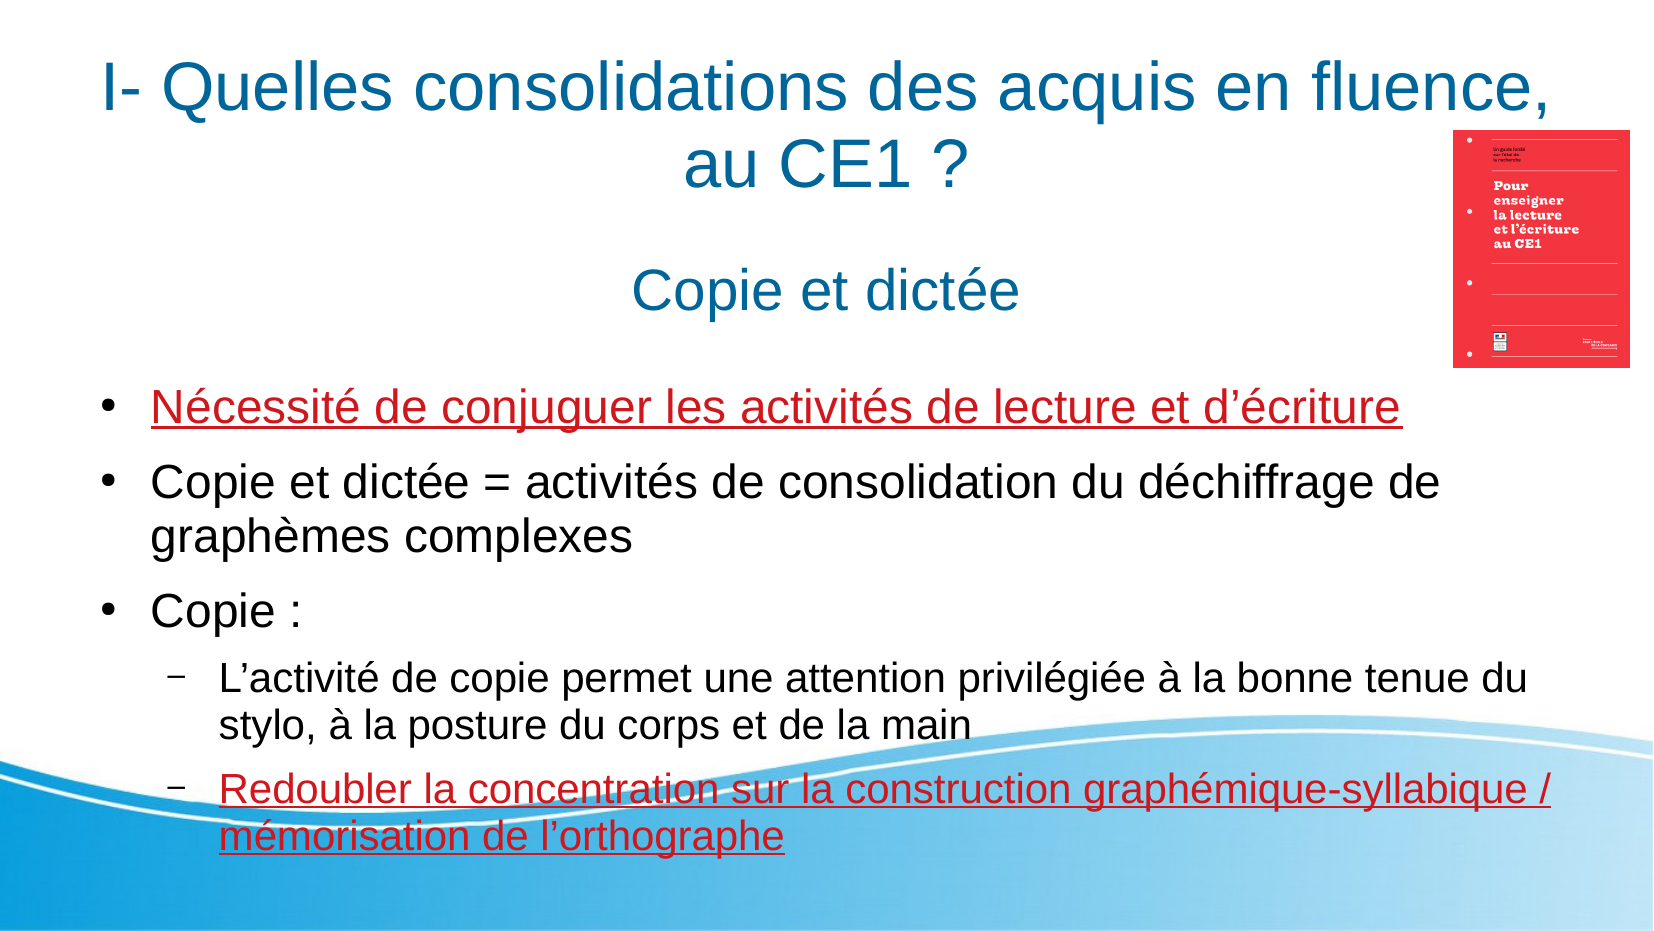

# I- Quelles consolidations des acquis en fluence, au CE1 ?
Copie et dictée
Nécessité de conjuguer les activités de lecture et d’écriture
Copie et dictée = activités de consolidation du déchiffrage de graphèmes complexes
Copie :
L’activité de copie permet une attention privilégiée à la bonne tenue du stylo, à la posture du corps et de la main
Redoubler la concentration sur la construction graphémique-syllabique / mémorisation de l’orthographe